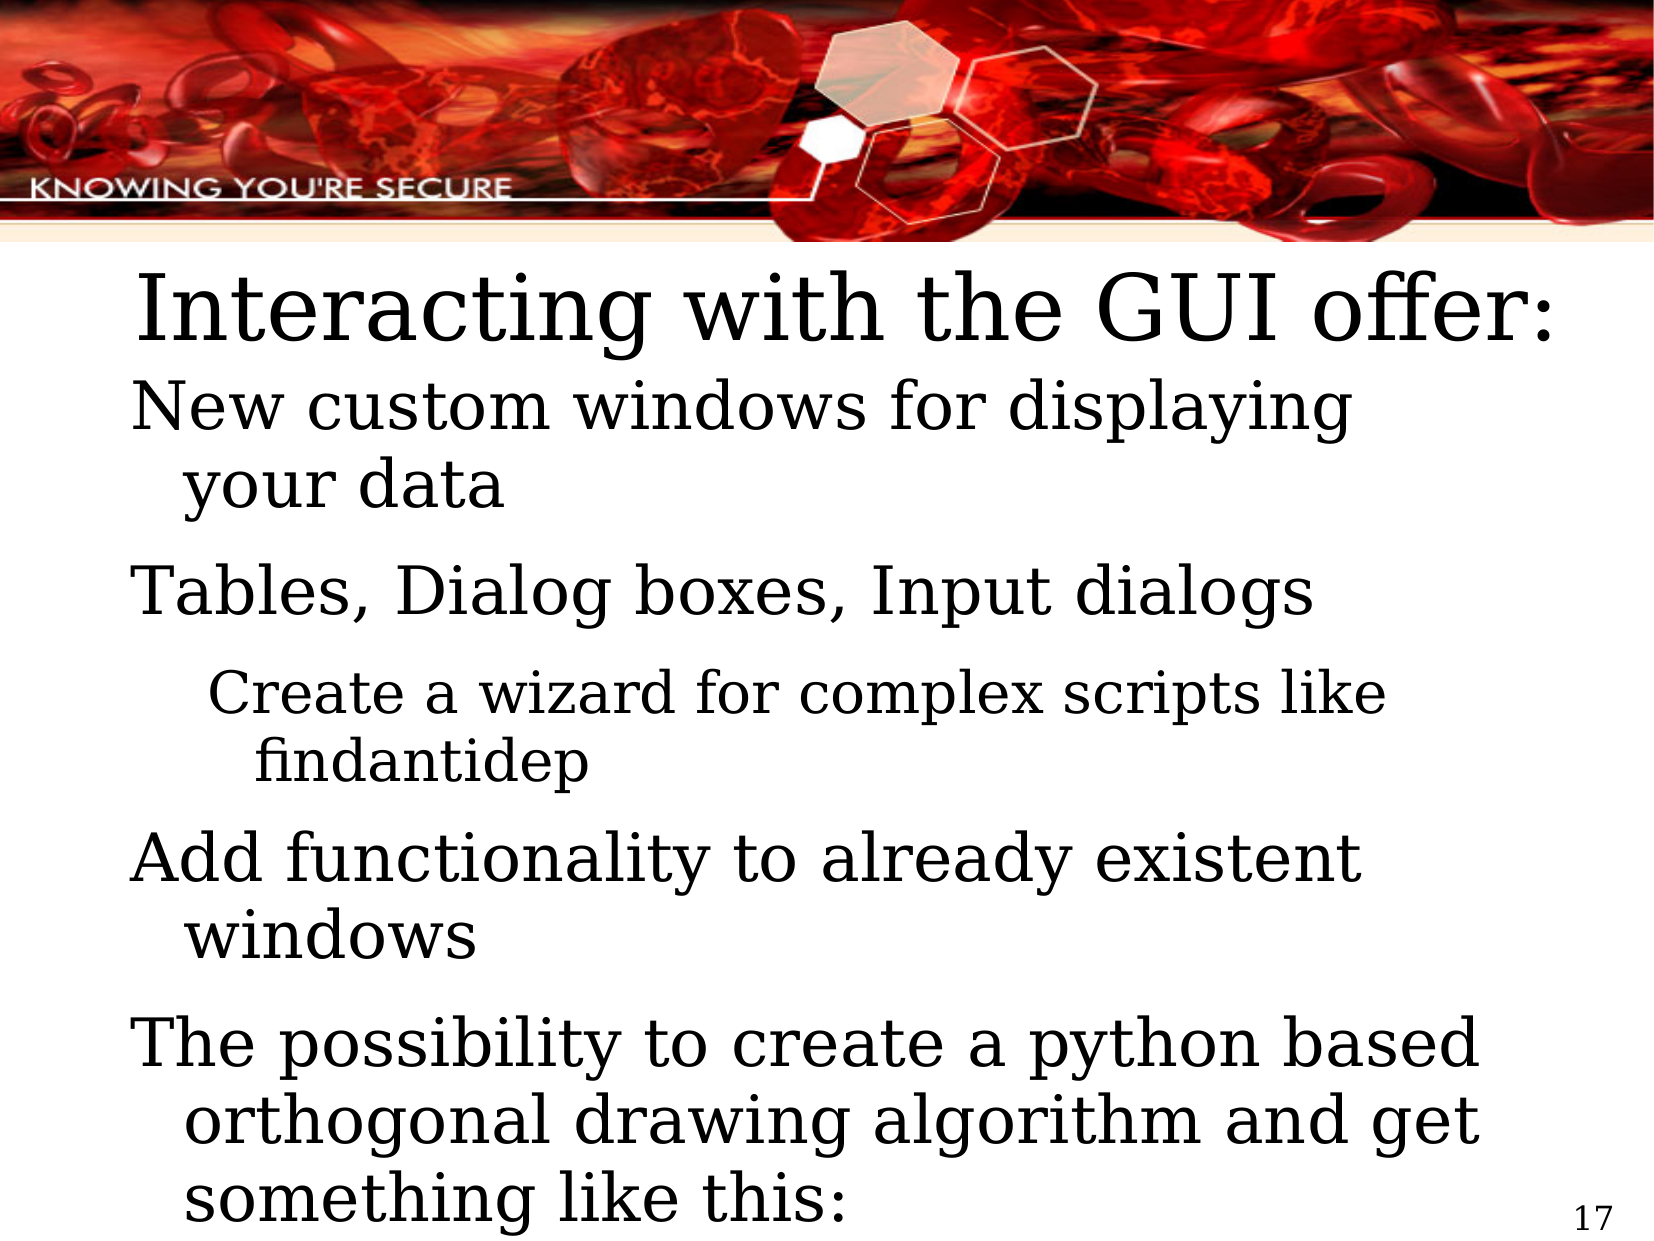

# Interacting with the GUI offer:
New custom windows for displaying your data
Tables, Dialog boxes, Input dialogs
Create a wizard for complex scripts like findantidep
Add functionality to already existent windows
The possibility to create a python based orthogonal drawing algorithm and get something like this: